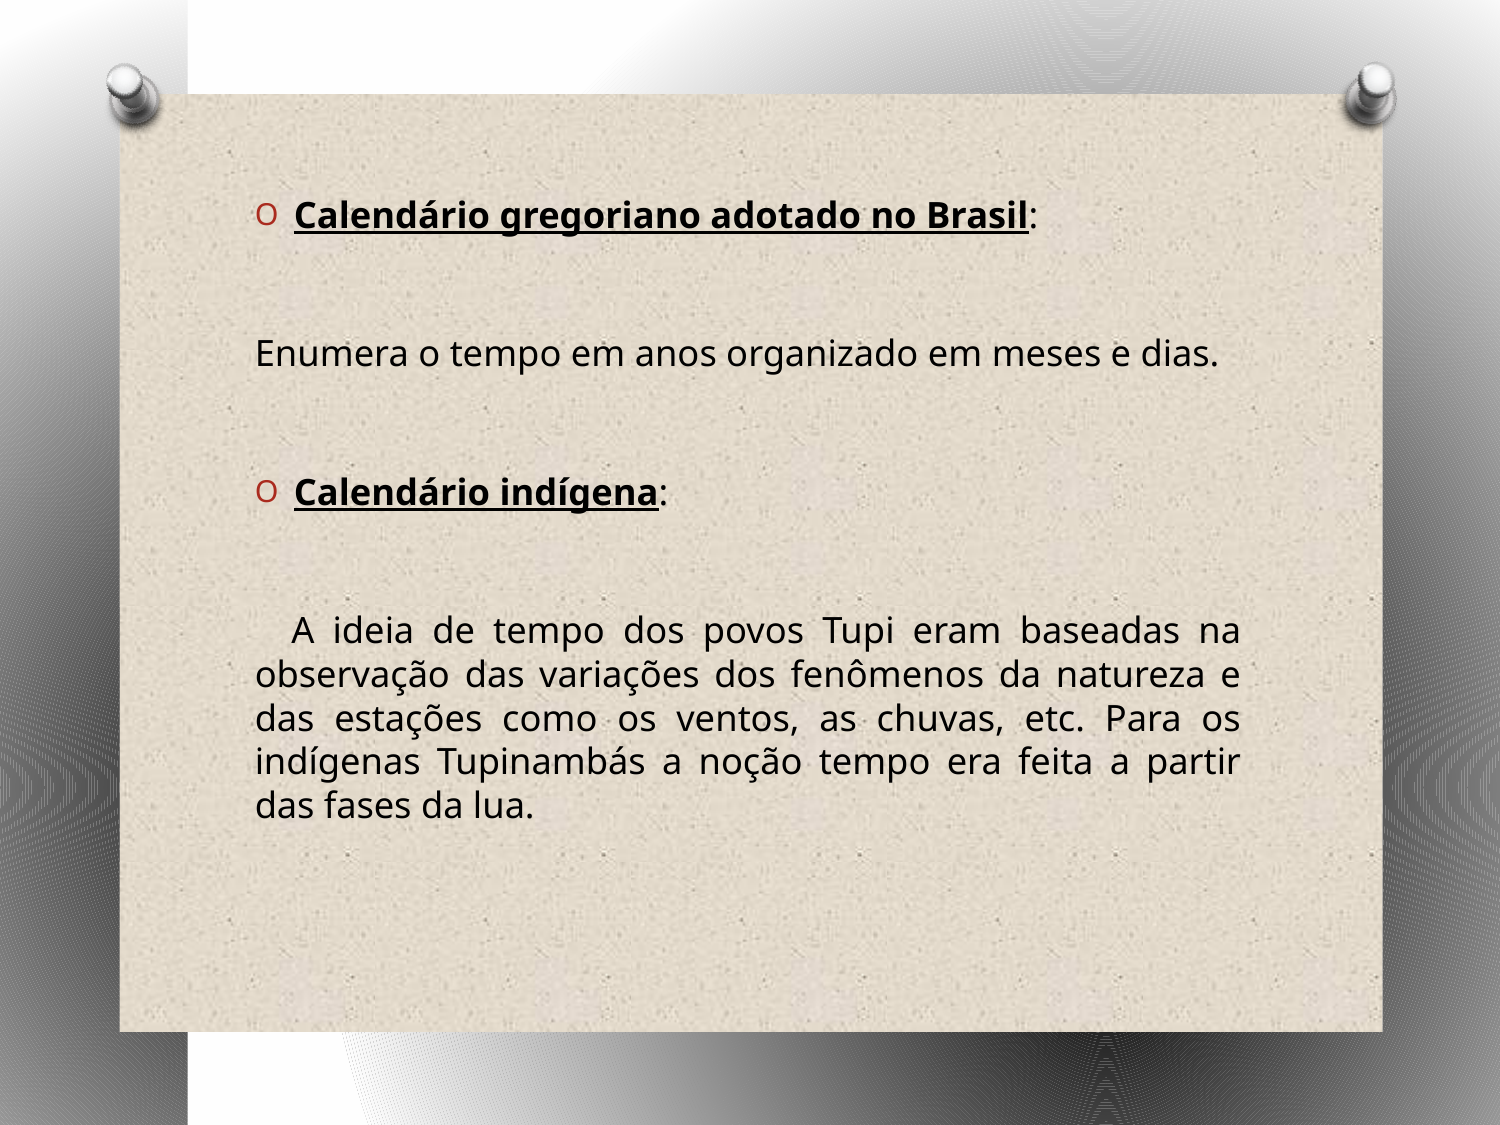

# Calendário gregoriano adotado no Brasil:
Enumera o tempo em anos organizado em meses e dias.
Calendário indígena:
 A ideia de tempo dos povos Tupi eram baseadas na observação das variações dos fenômenos da natureza e das estações como os ventos, as chuvas, etc. Para os indígenas Tupinambás a noção tempo era feita a partir das fases da lua.